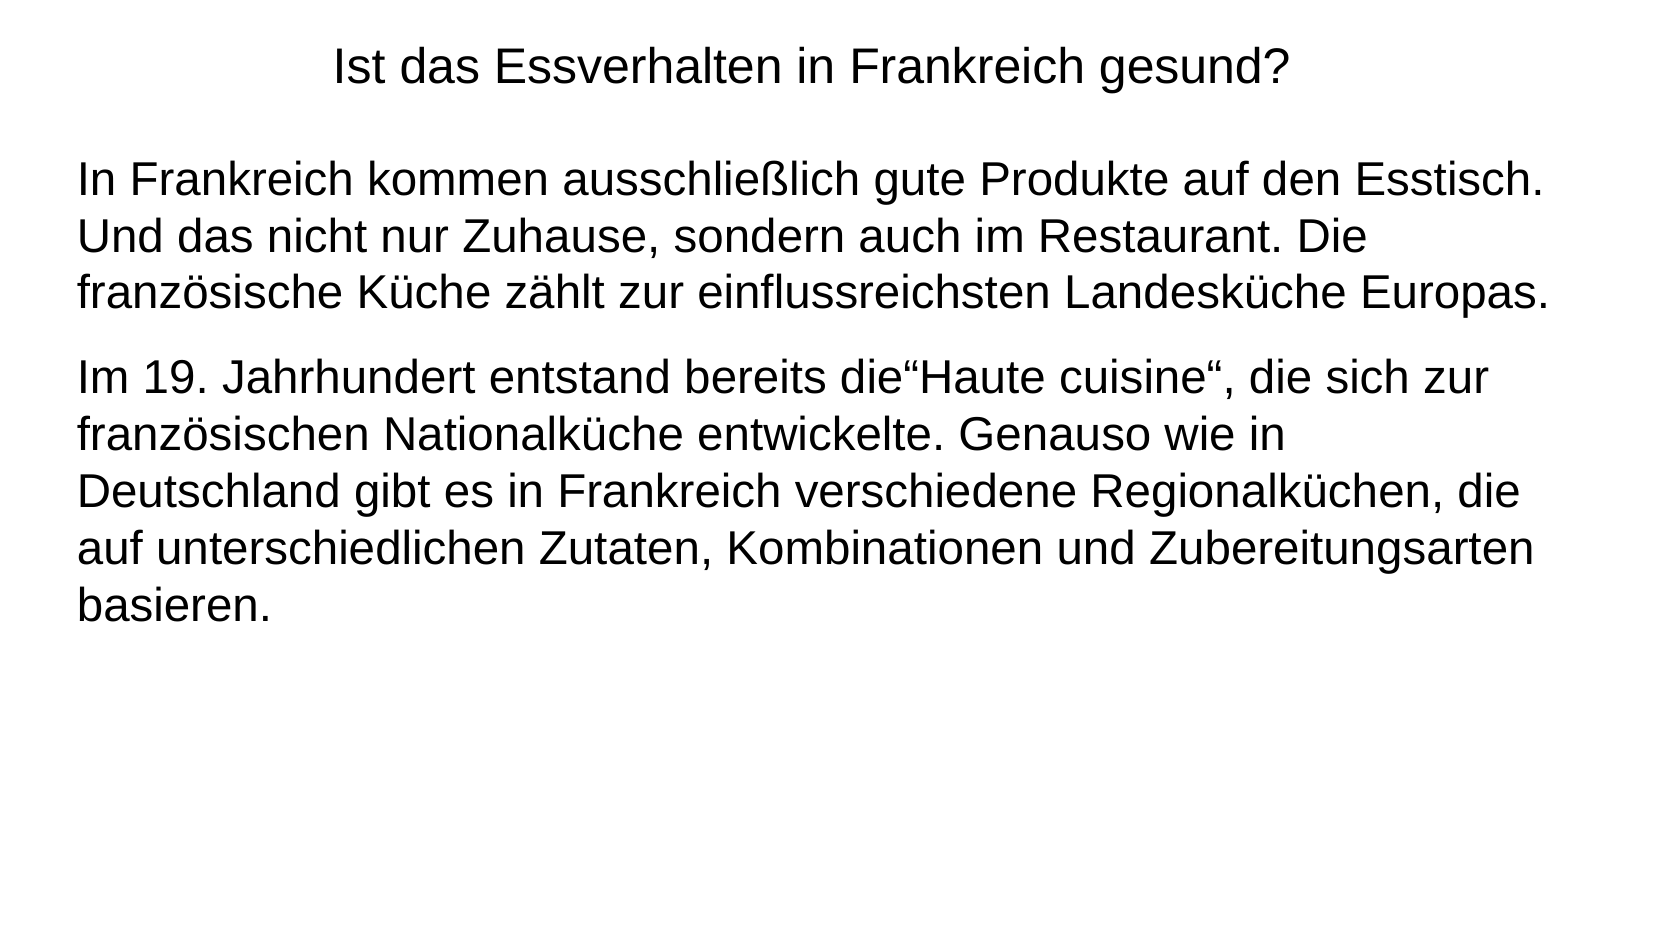

# Ist das Essverhalten in Frankreich gesund?
In Frankreich kommen ausschließlich gute Produkte auf den Esstisch. Und das nicht nur Zuhause, sondern auch im Restaurant. Die französische Küche zählt zur einflussreichsten Landesküche Europas.
Im 19. Jahrhundert entstand bereits die“Haute cuisine“, die sich zur französischen Nationalküche entwickelte. Genauso wie in Deutschland gibt es in Frankreich verschiedene Regionalküchen, die auf unterschiedlichen Zutaten, Kombinationen und Zubereitungsarten basieren.